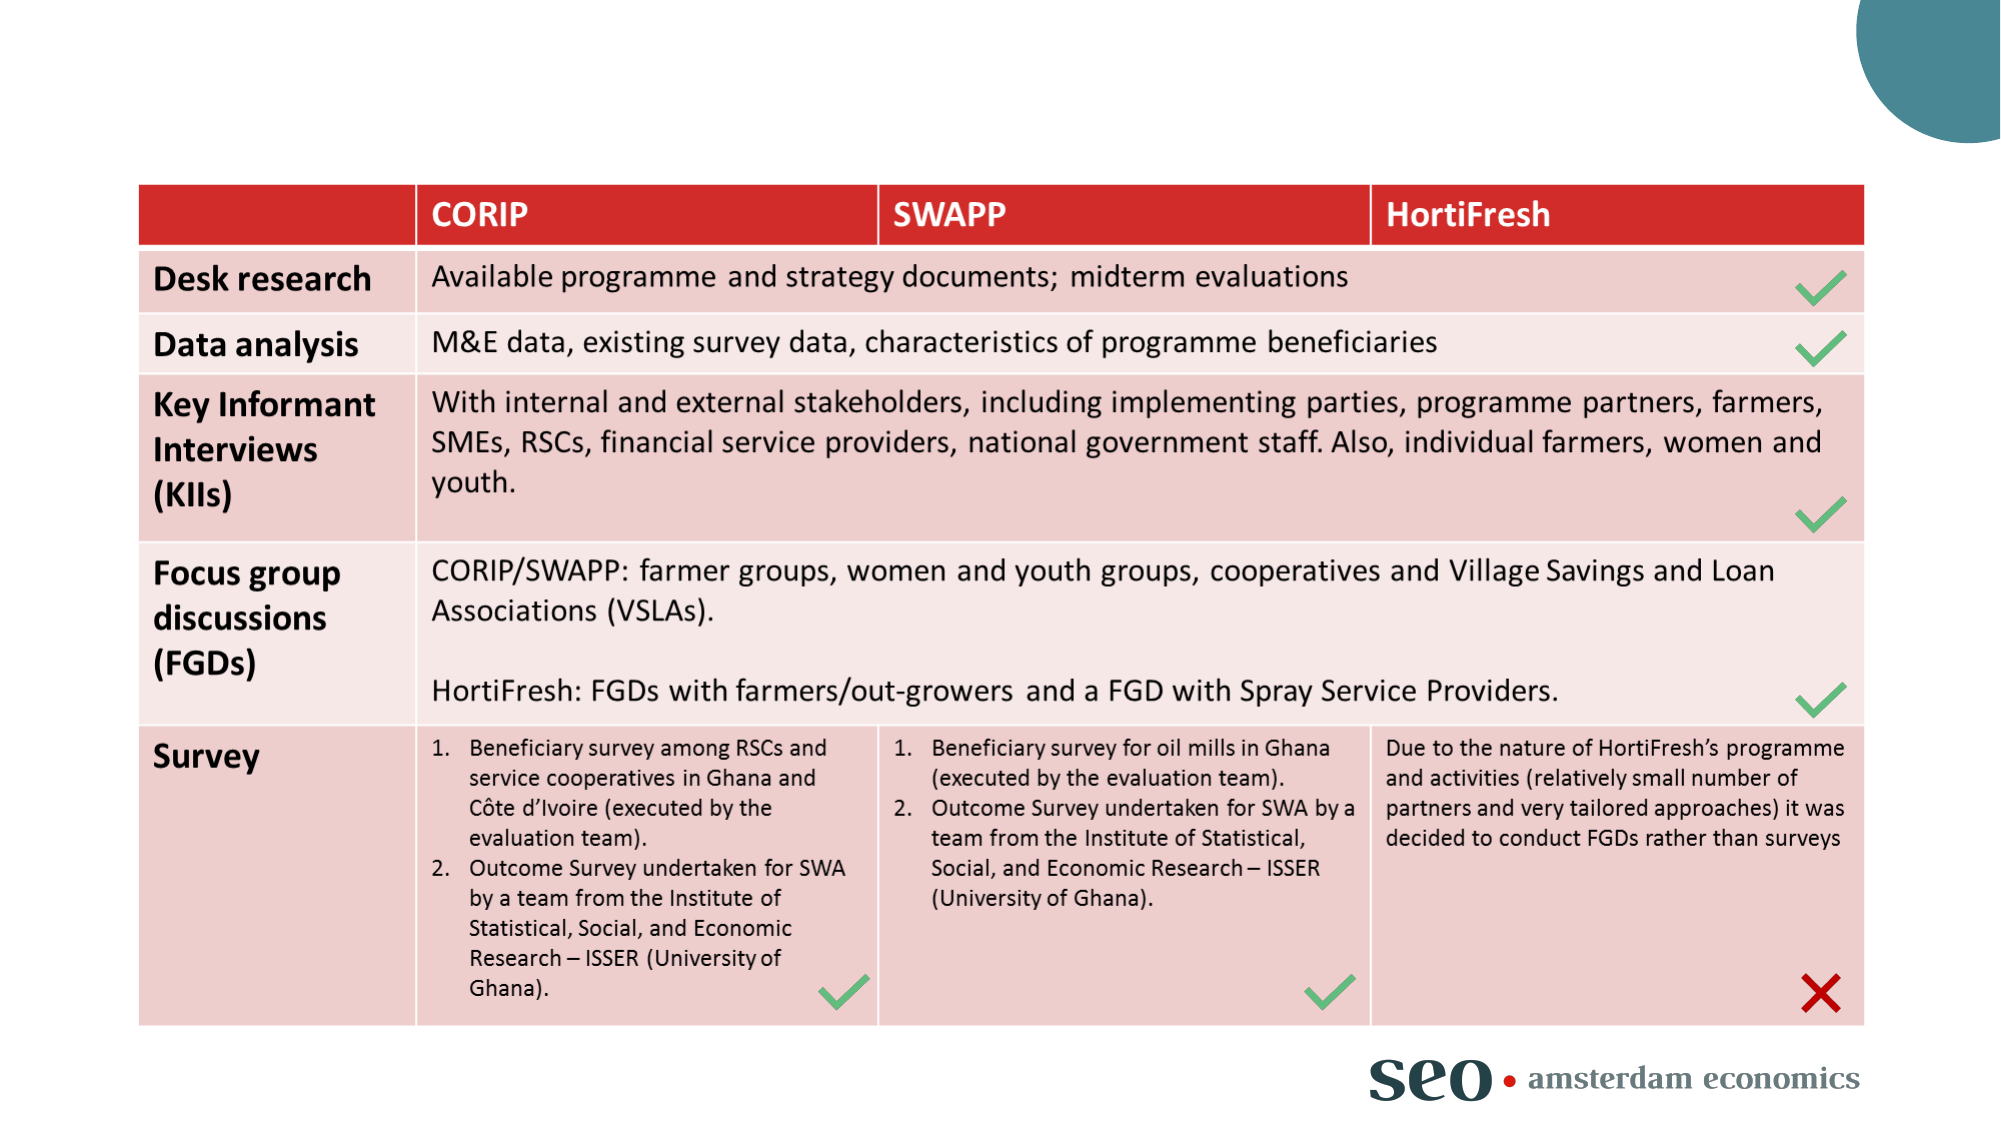

# 3. data sources - for the 3 FNS evaluations